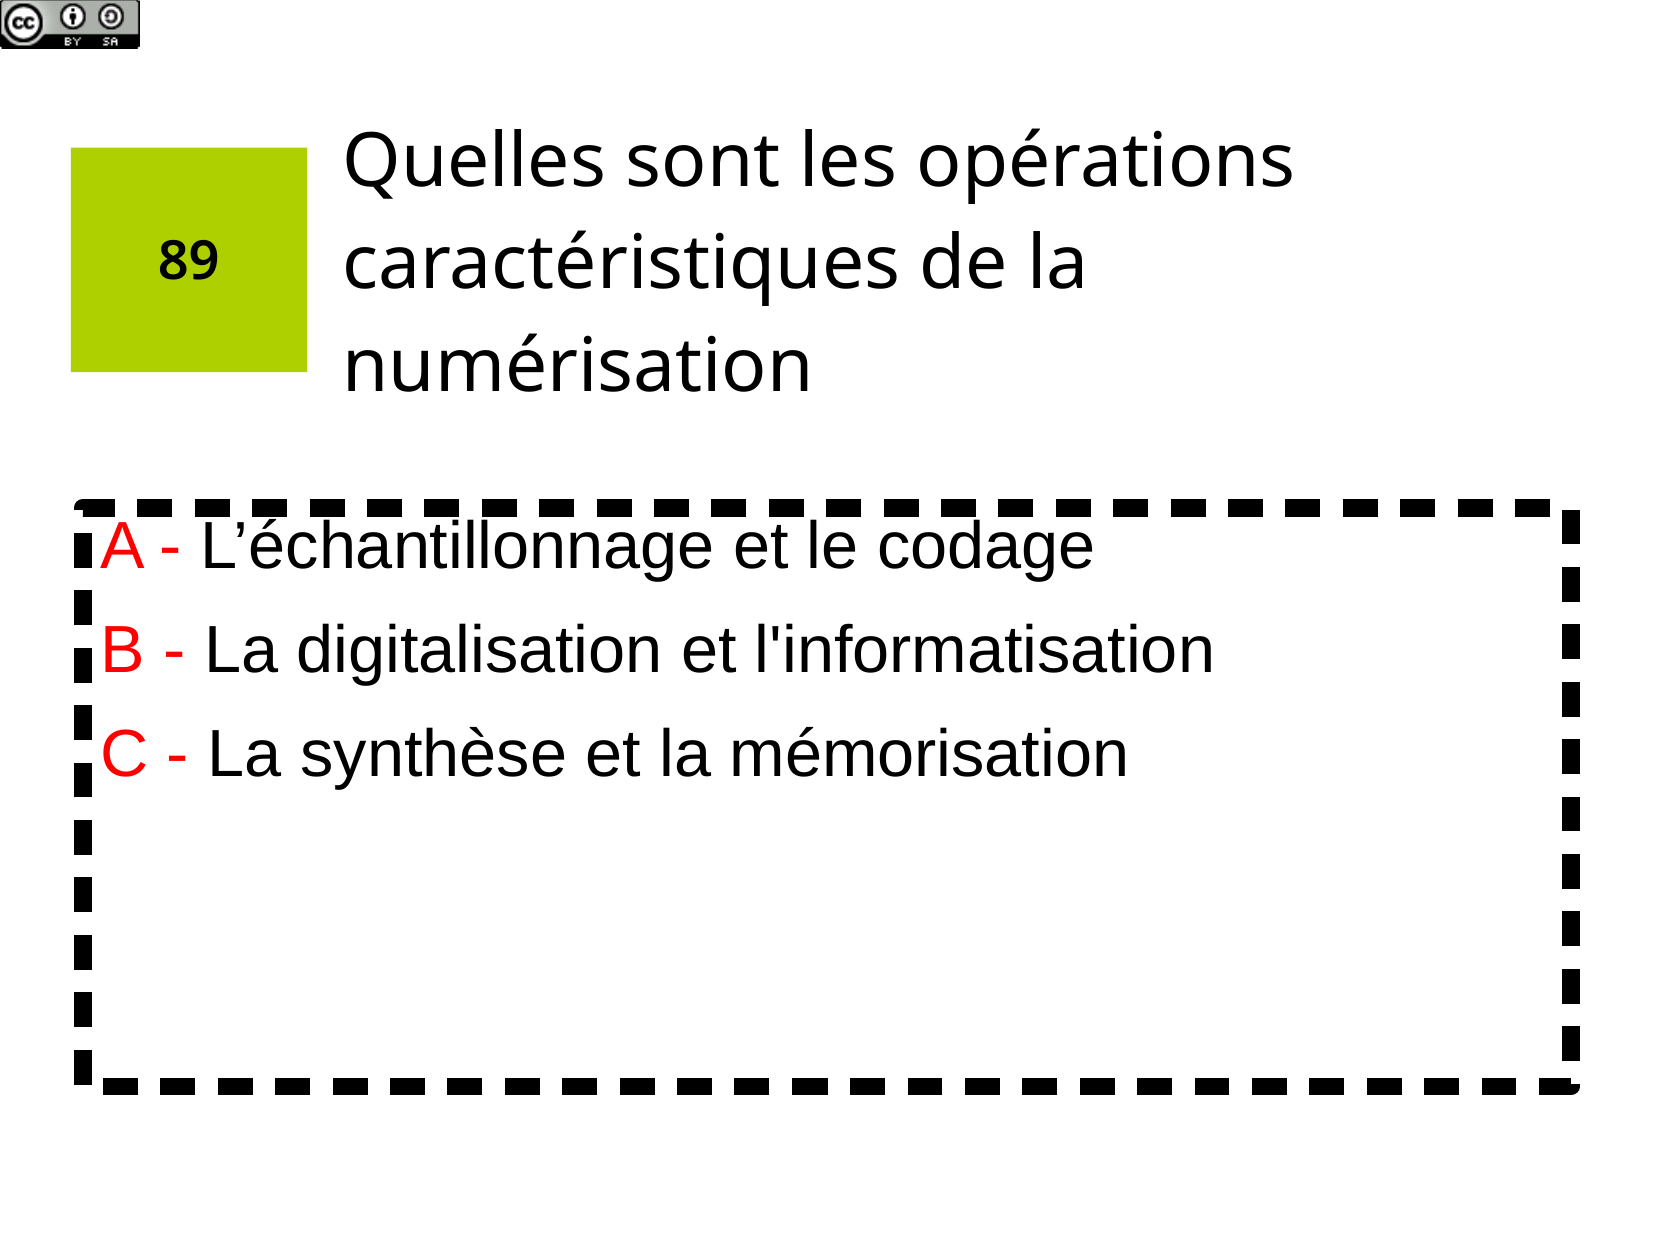

# Quelles sont les opérations caractéristiques de la numérisation
89
L’échantillonnage et le codage
La digitalisation et l'informatisation
La synthèse et la mémorisation